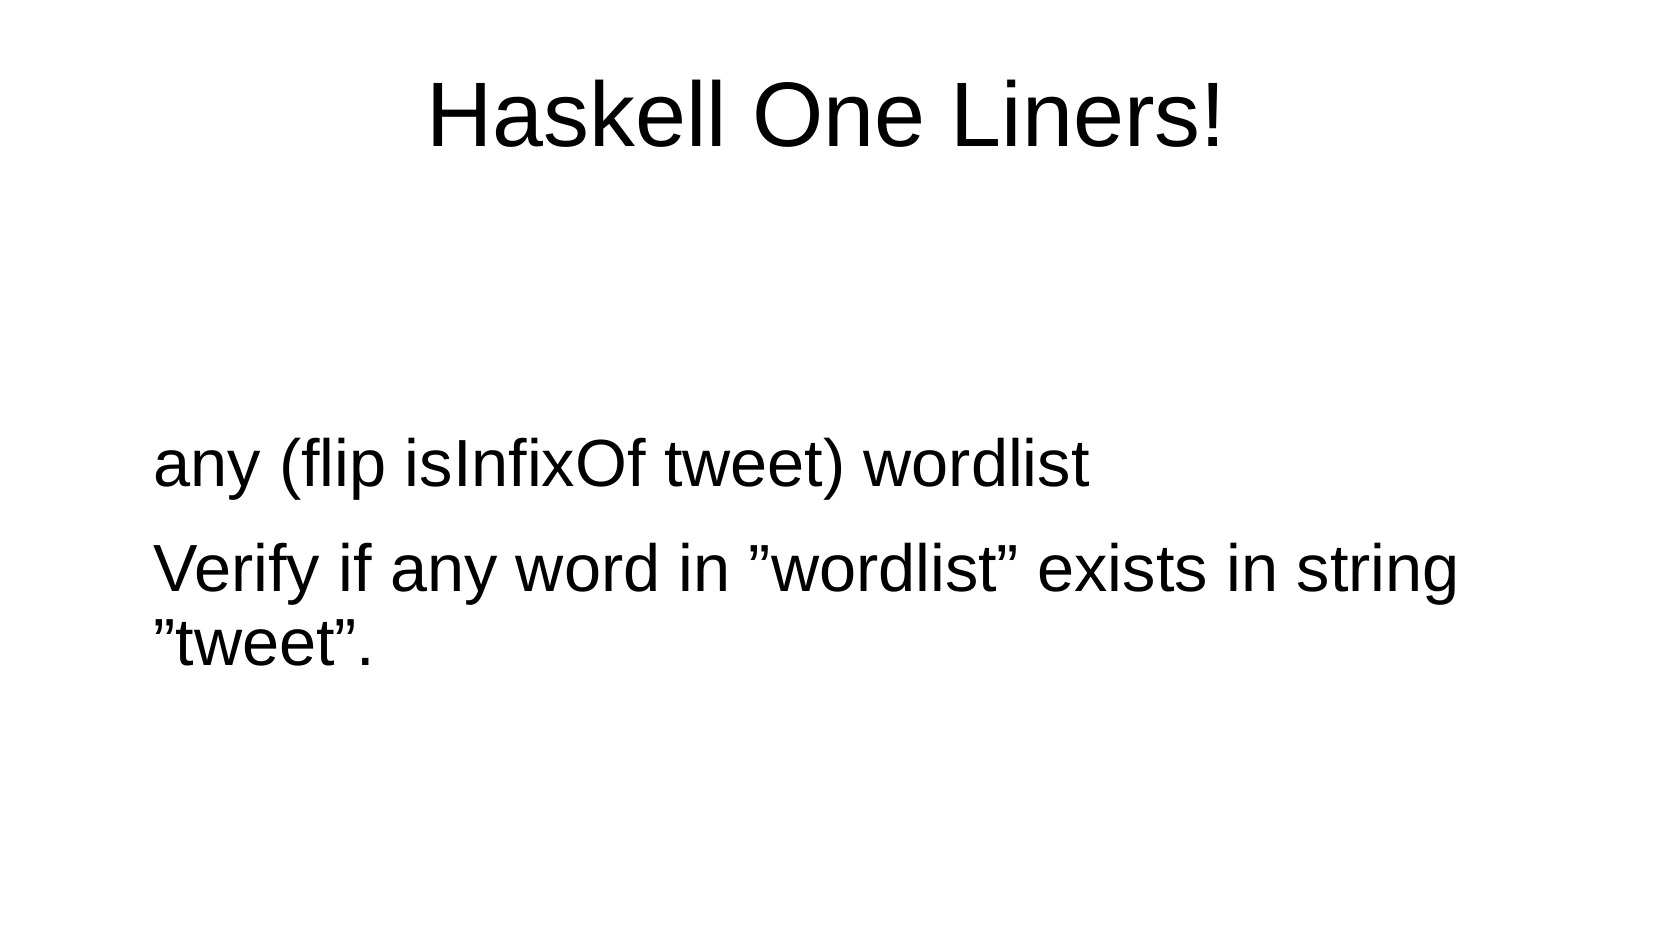

# Haskell One Liners!
any (flip isInfixOf tweet) wordlist
Verify if any word in ”wordlist” exists in string ”tweet”.